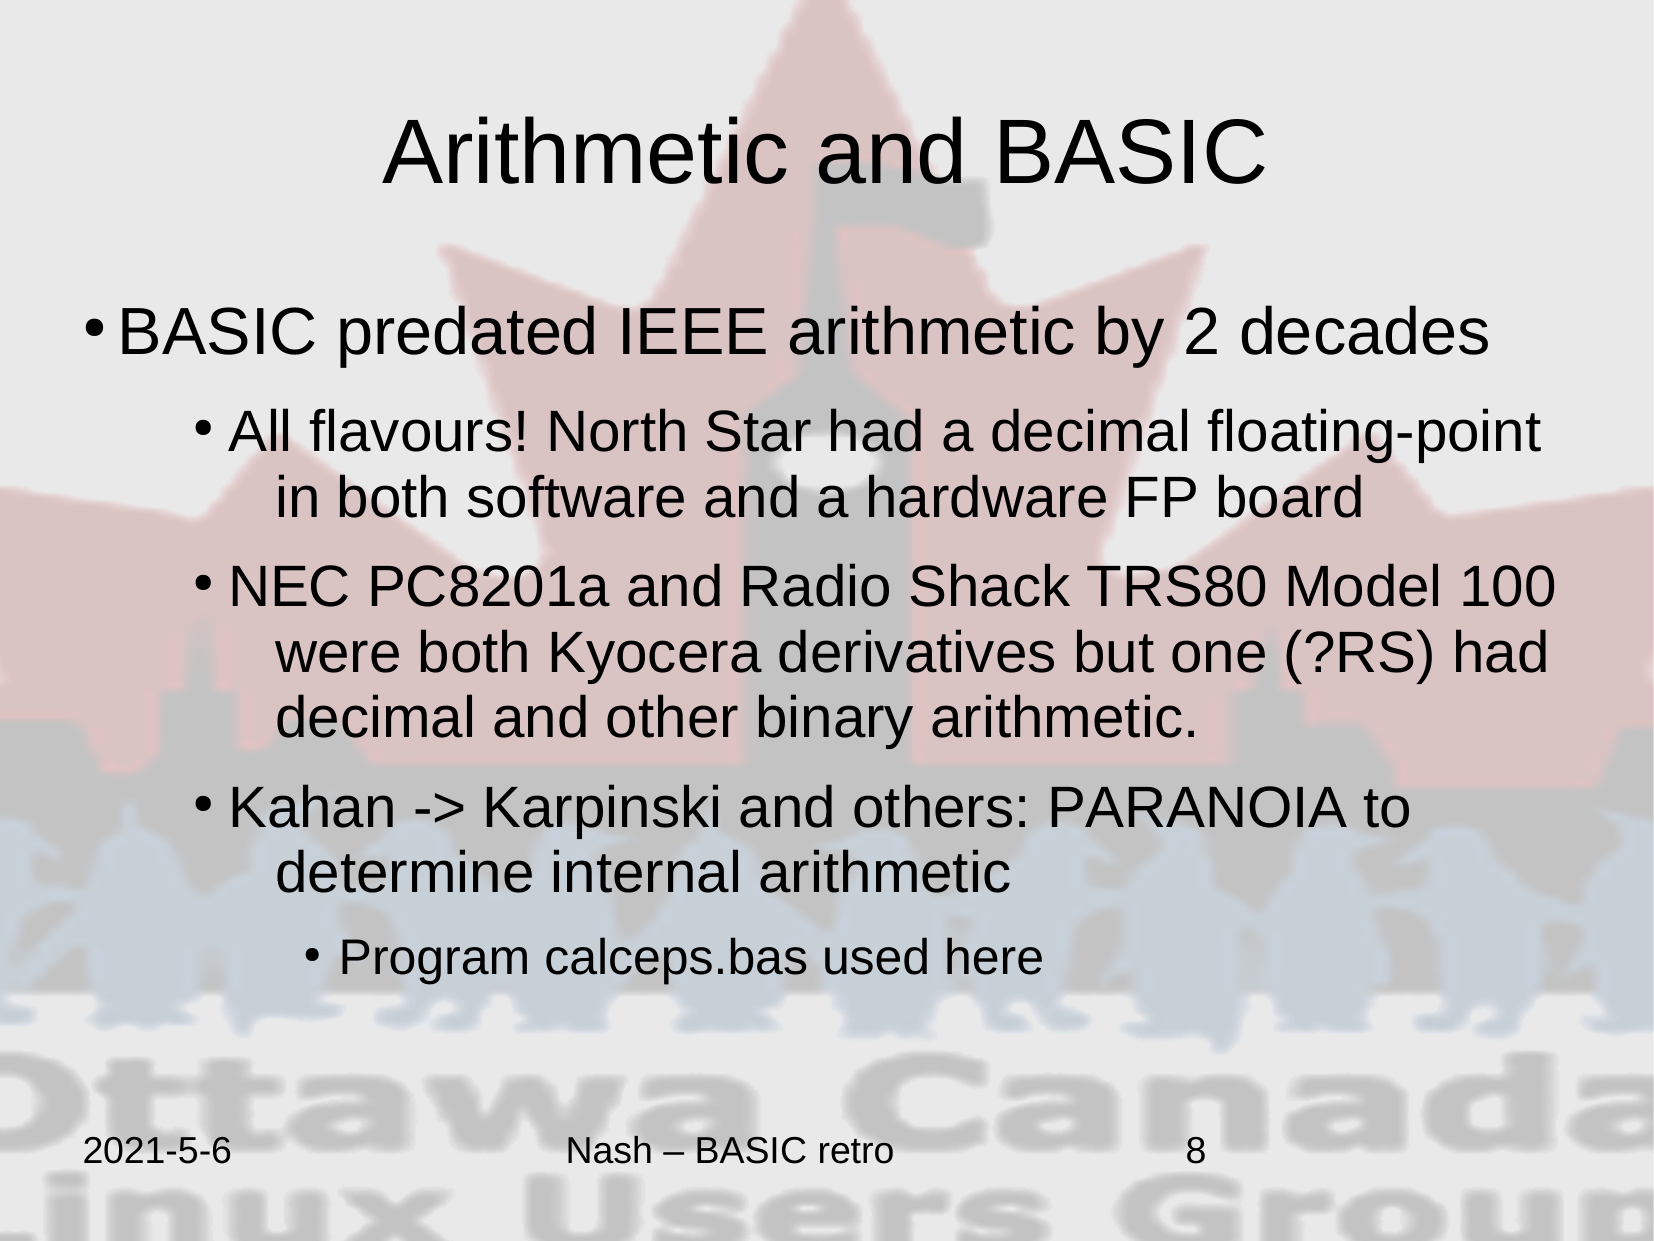

# Arithmetic and BASIC
BASIC predated IEEE arithmetic by 2 decades
All flavours! North Star had a decimal floating-point in both software and a hardware FP board
NEC PC8201a and Radio Shack TRS80 Model 100 were both Kyocera derivatives but one (?RS) had decimal and other binary arithmetic.
Kahan -> Karpinski and others: PARANOIA to determine internal arithmetic
Program calceps.bas used here
8